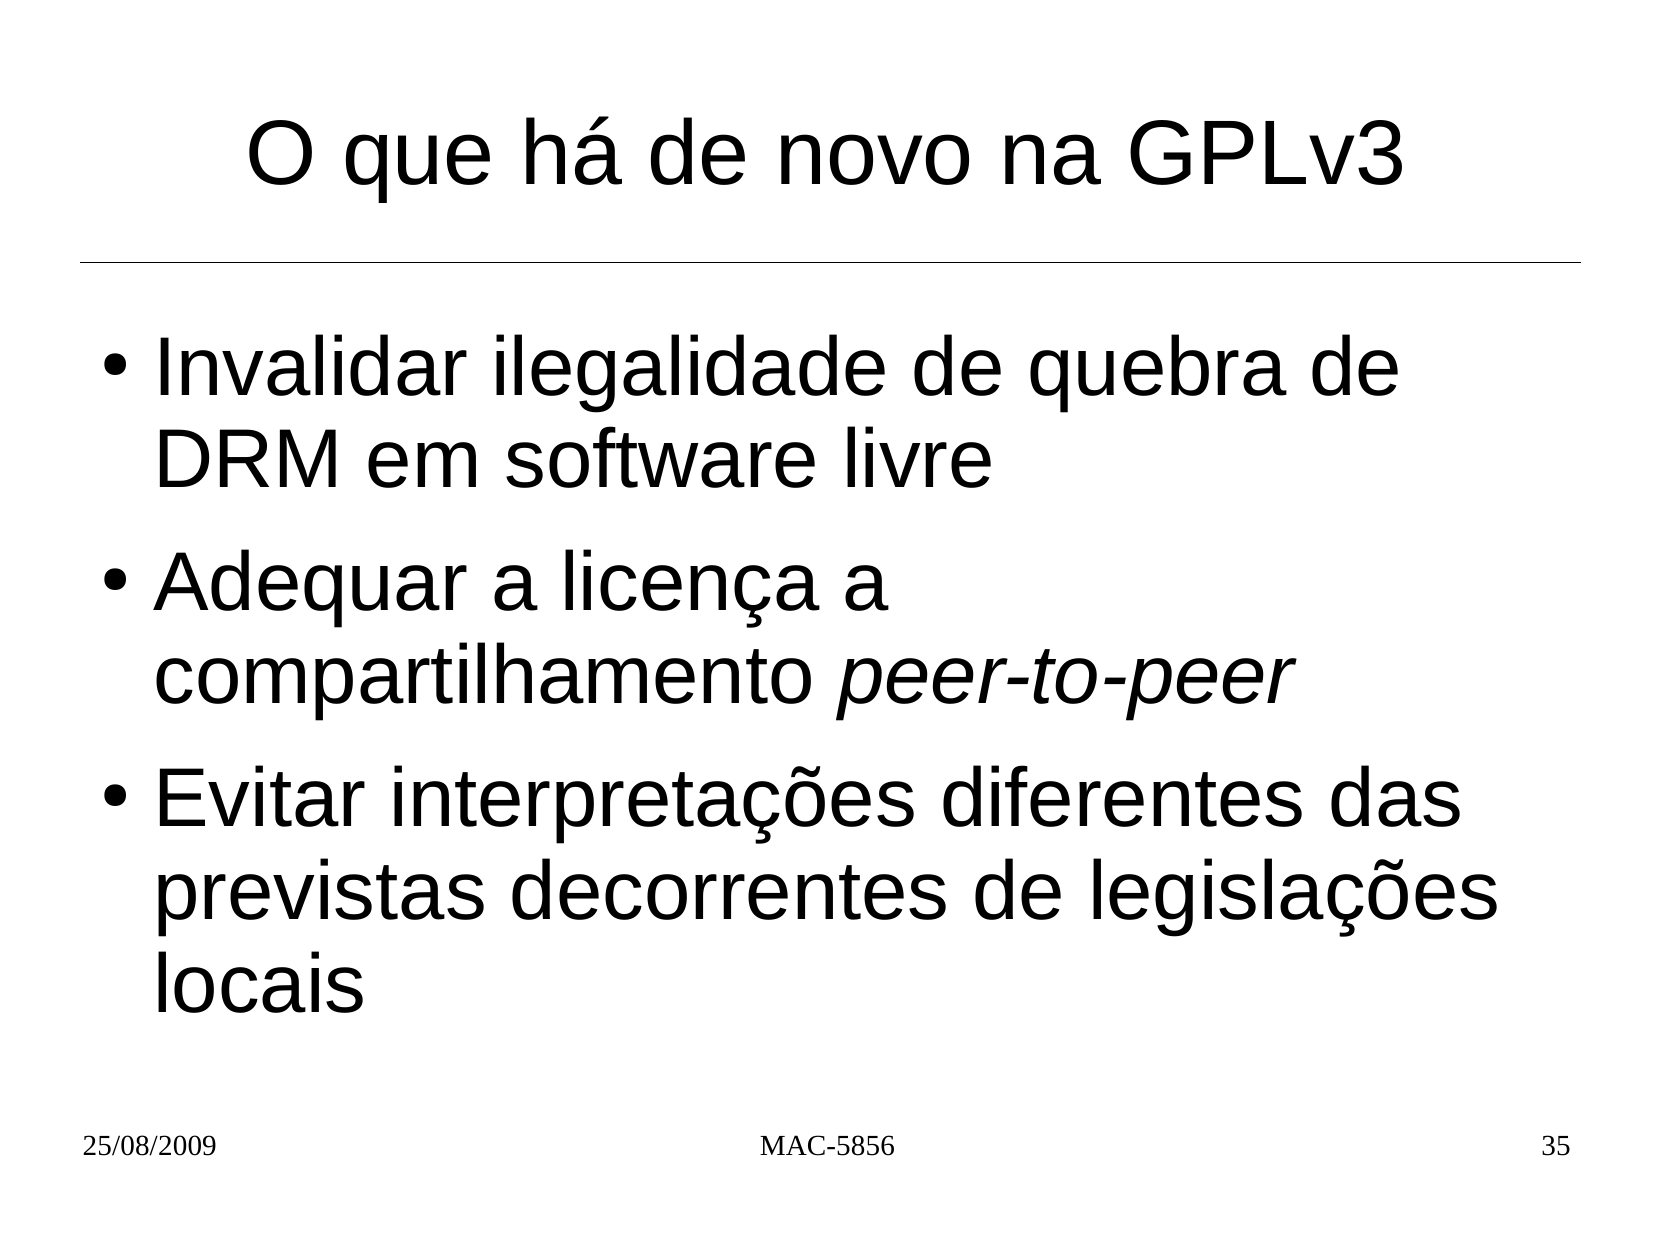

# O que há de novo na GPLv3
Invalidar ilegalidade de quebra de DRM em software livre
Adequar a licença a compartilhamento peer-to-peer
Evitar interpretações diferentes das previstas decorrentes de legislações locais
25/08/2009
MAC-5856
35